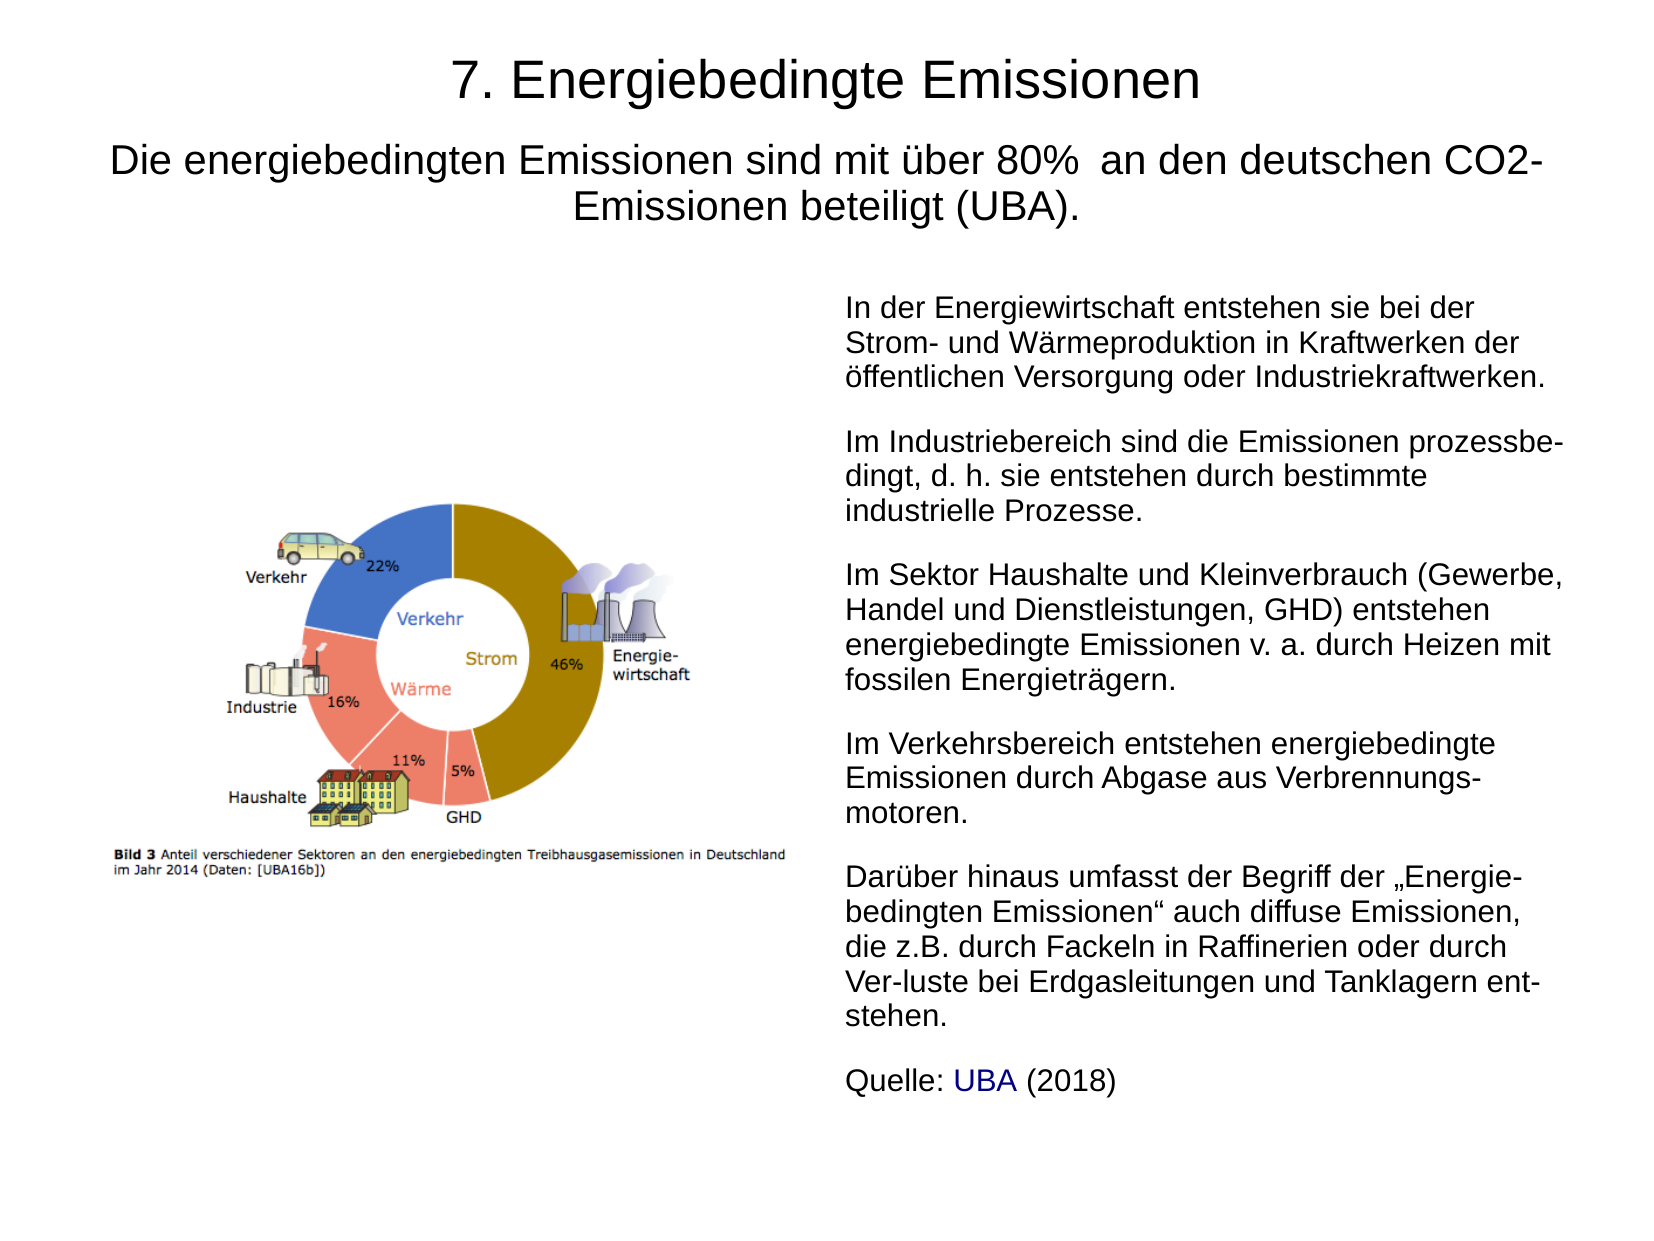

# 7. Energiebedingte Emissionen Die energiebedingten Emissionen sind mit über 80% an den deutschen CO2-Emissionen beteiligt (UBA).
In der Energiewirtschaft entstehen sie bei der Strom- und Wärmeproduktion in Kraftwerken der öffentlichen Versorgung oder Industriekraftwerken.
Im Industriebereich sind die Emissionen prozessbe-dingt, d. h. sie entstehen durch bestimmte industrielle Prozesse.
Im Sektor Haushalte und Kleinverbrauch (Gewerbe, Handel und Dienstleistungen, GHD) entstehen energiebedingte Emissionen v. a. durch Heizen mit fossilen Energieträgern.
Im Verkehrsbereich entstehen energiebedingte Emissionen durch Abgase aus Verbrennungs-motoren.
Darüber hinaus umfasst der Begriff der „Energie-bedingten Emissionen“ auch diffuse Emissionen, die z.B. durch Fackeln in Raffinerien oder durch Ver-luste bei Erdgasleitungen und Tanklagern ent-stehen.
Quelle: UBA (2018)